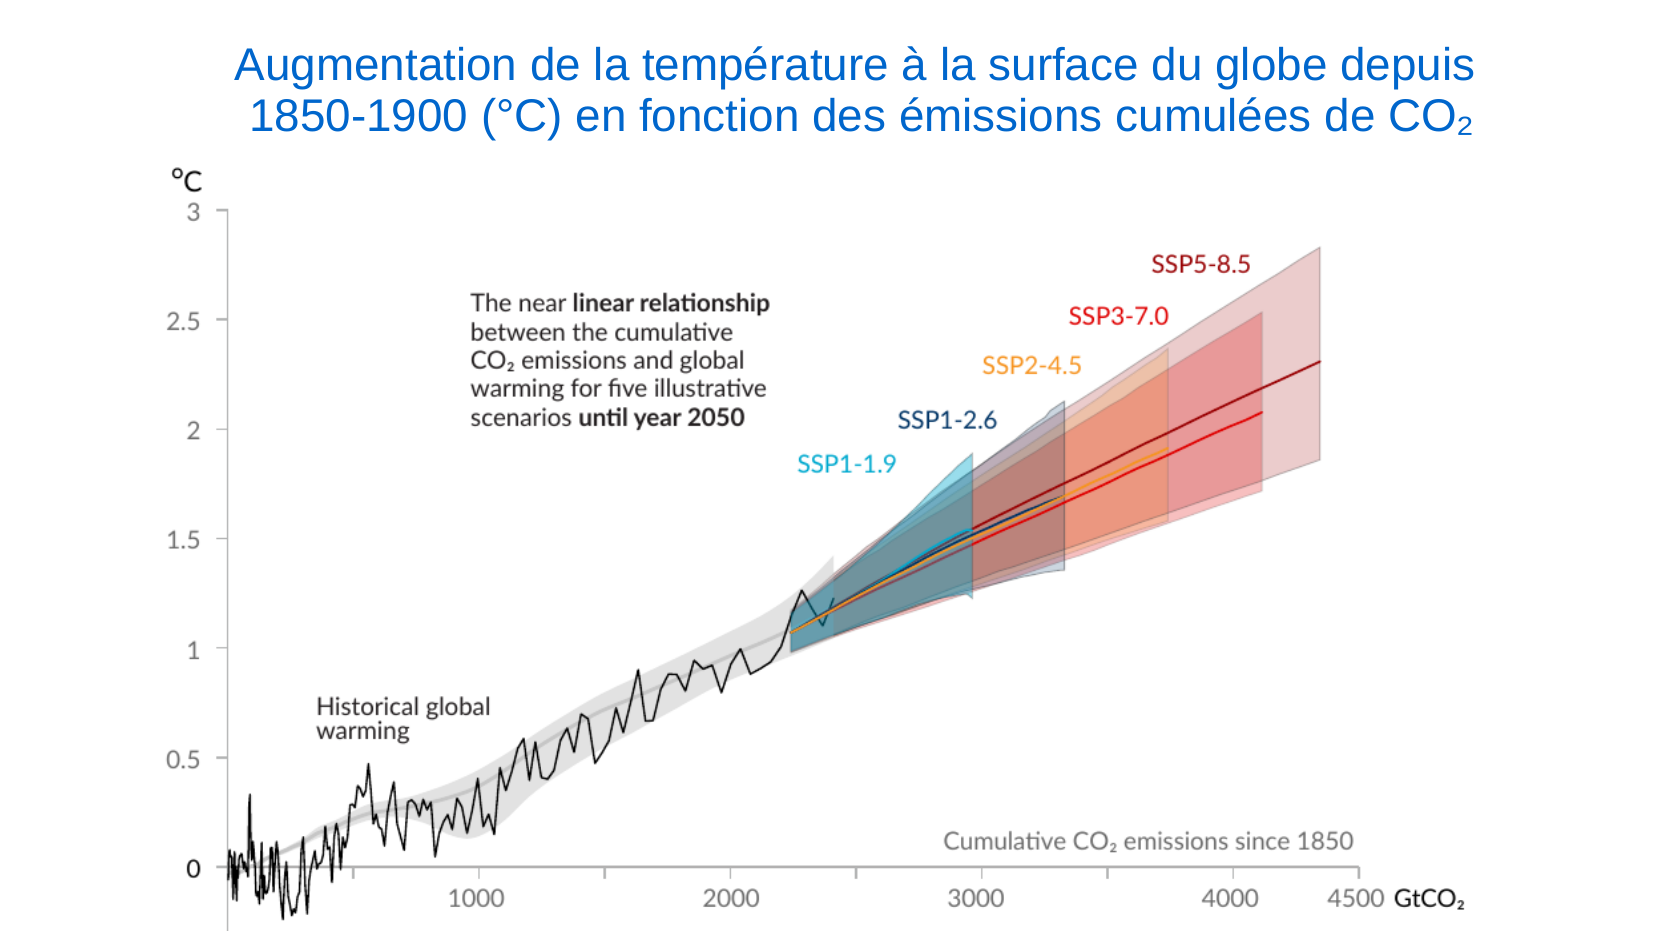

Augmentation de la température à la surface du globe depuis
1850-1900 (°C) en fonction des émissions cumulées de CO₂